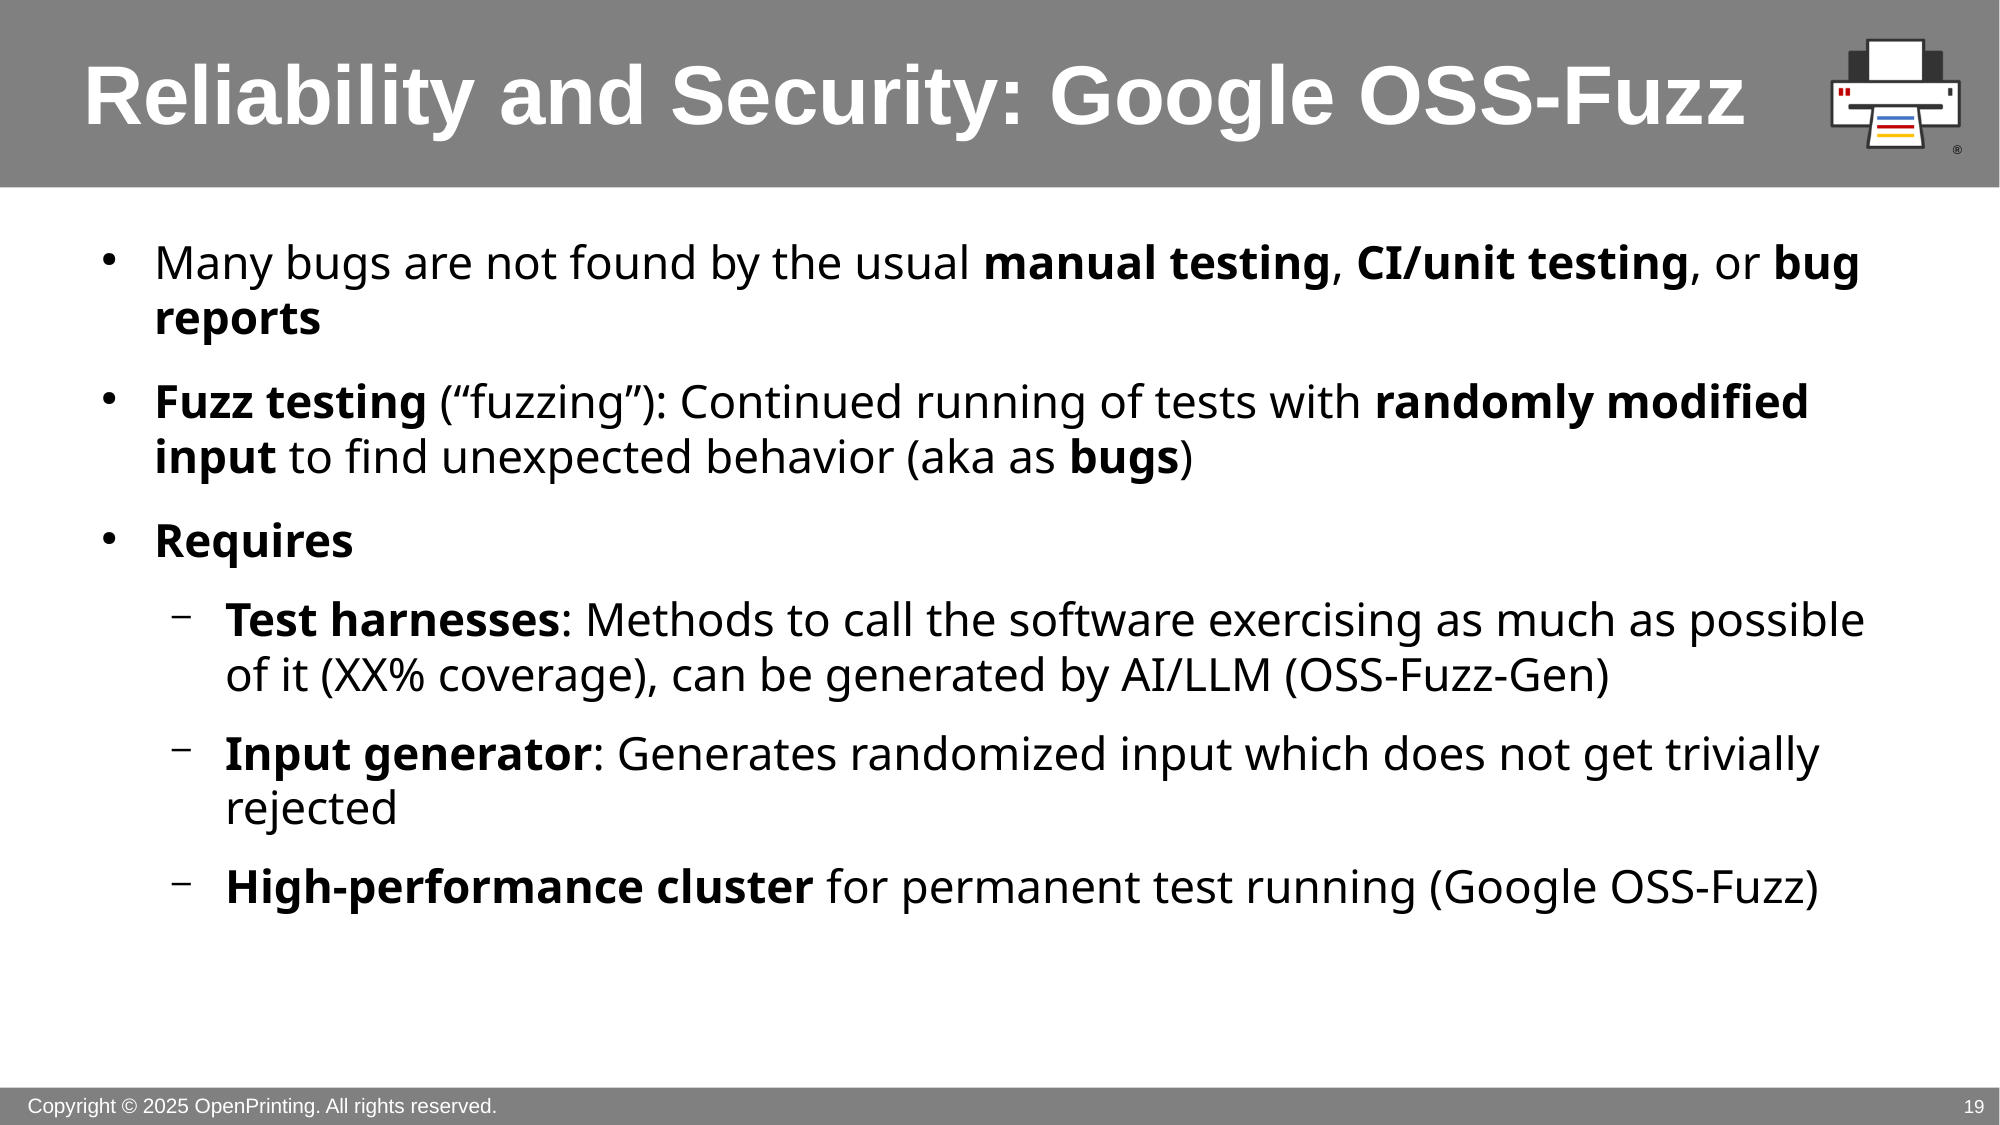

Reliability and Security: Google OSS-Fuzz
# Many bugs are not found by the usual manual testing, CI/unit testing, or bug reports
Fuzz testing (“fuzzing”): Continued running of tests with randomly modified input to find unexpected behavior (aka as bugs)
Requires
Test harnesses: Methods to call the software exercising as much as possible of it (XX% coverage), can be generated by AI/LLM (OSS-Fuzz-Gen)
Input generator: Generates randomized input which does not get trivially rejected
High-performance cluster for permanent test running (Google OSS-Fuzz)